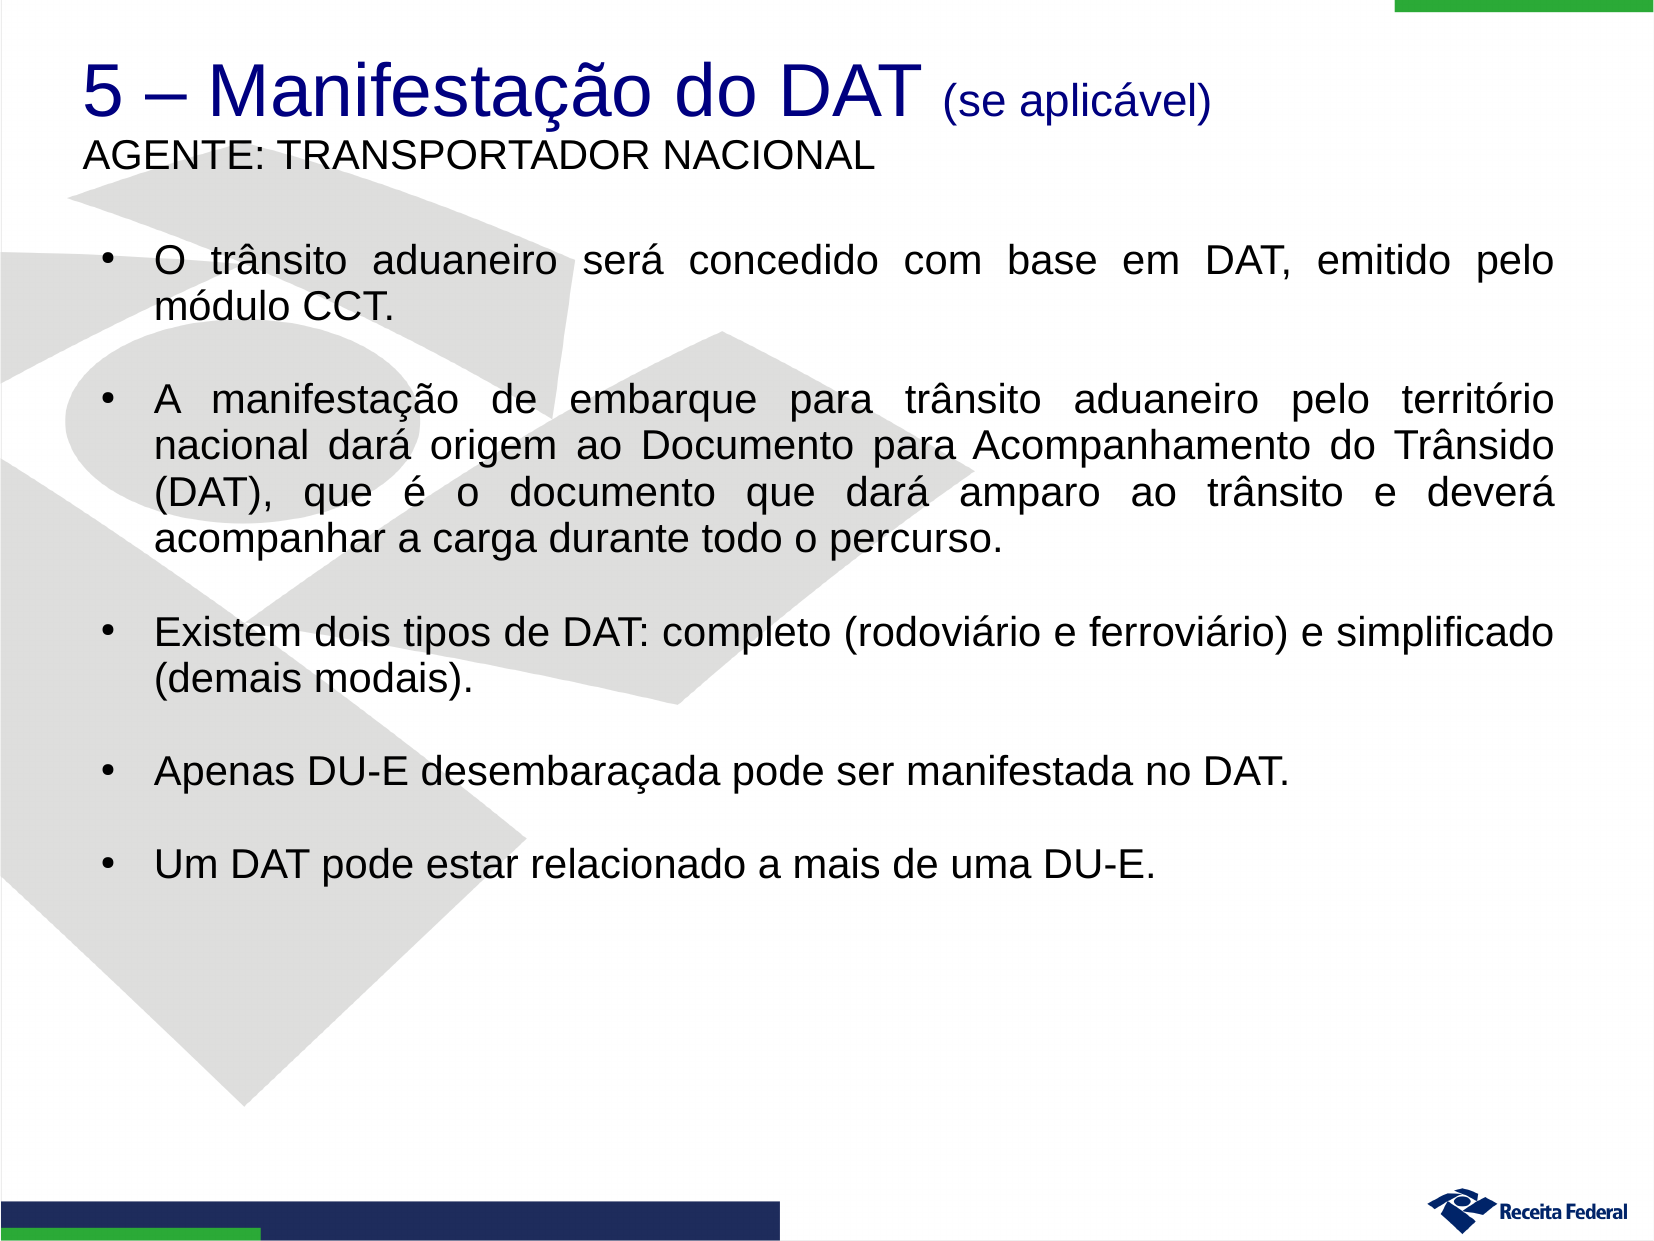

5 – Manifestação do DAT (se aplicável)
AGENTE: TRANSPORTADOR NACIONAL
#
O trânsito aduaneiro será concedido com base em DAT, emitido pelo módulo CCT.
A manifestação de embarque para trânsito aduaneiro pelo território nacional dará origem ao Documento para Acompanhamento do Trânsido (DAT), que é o documento que dará amparo ao trânsito e deverá acompanhar a carga durante todo o percurso.
Existem dois tipos de DAT: completo (rodoviário e ferroviário) e simplificado (demais modais).
Apenas DU-E desembaraçada pode ser manifestada no DAT.
Um DAT pode estar relacionado a mais de uma DU-E.